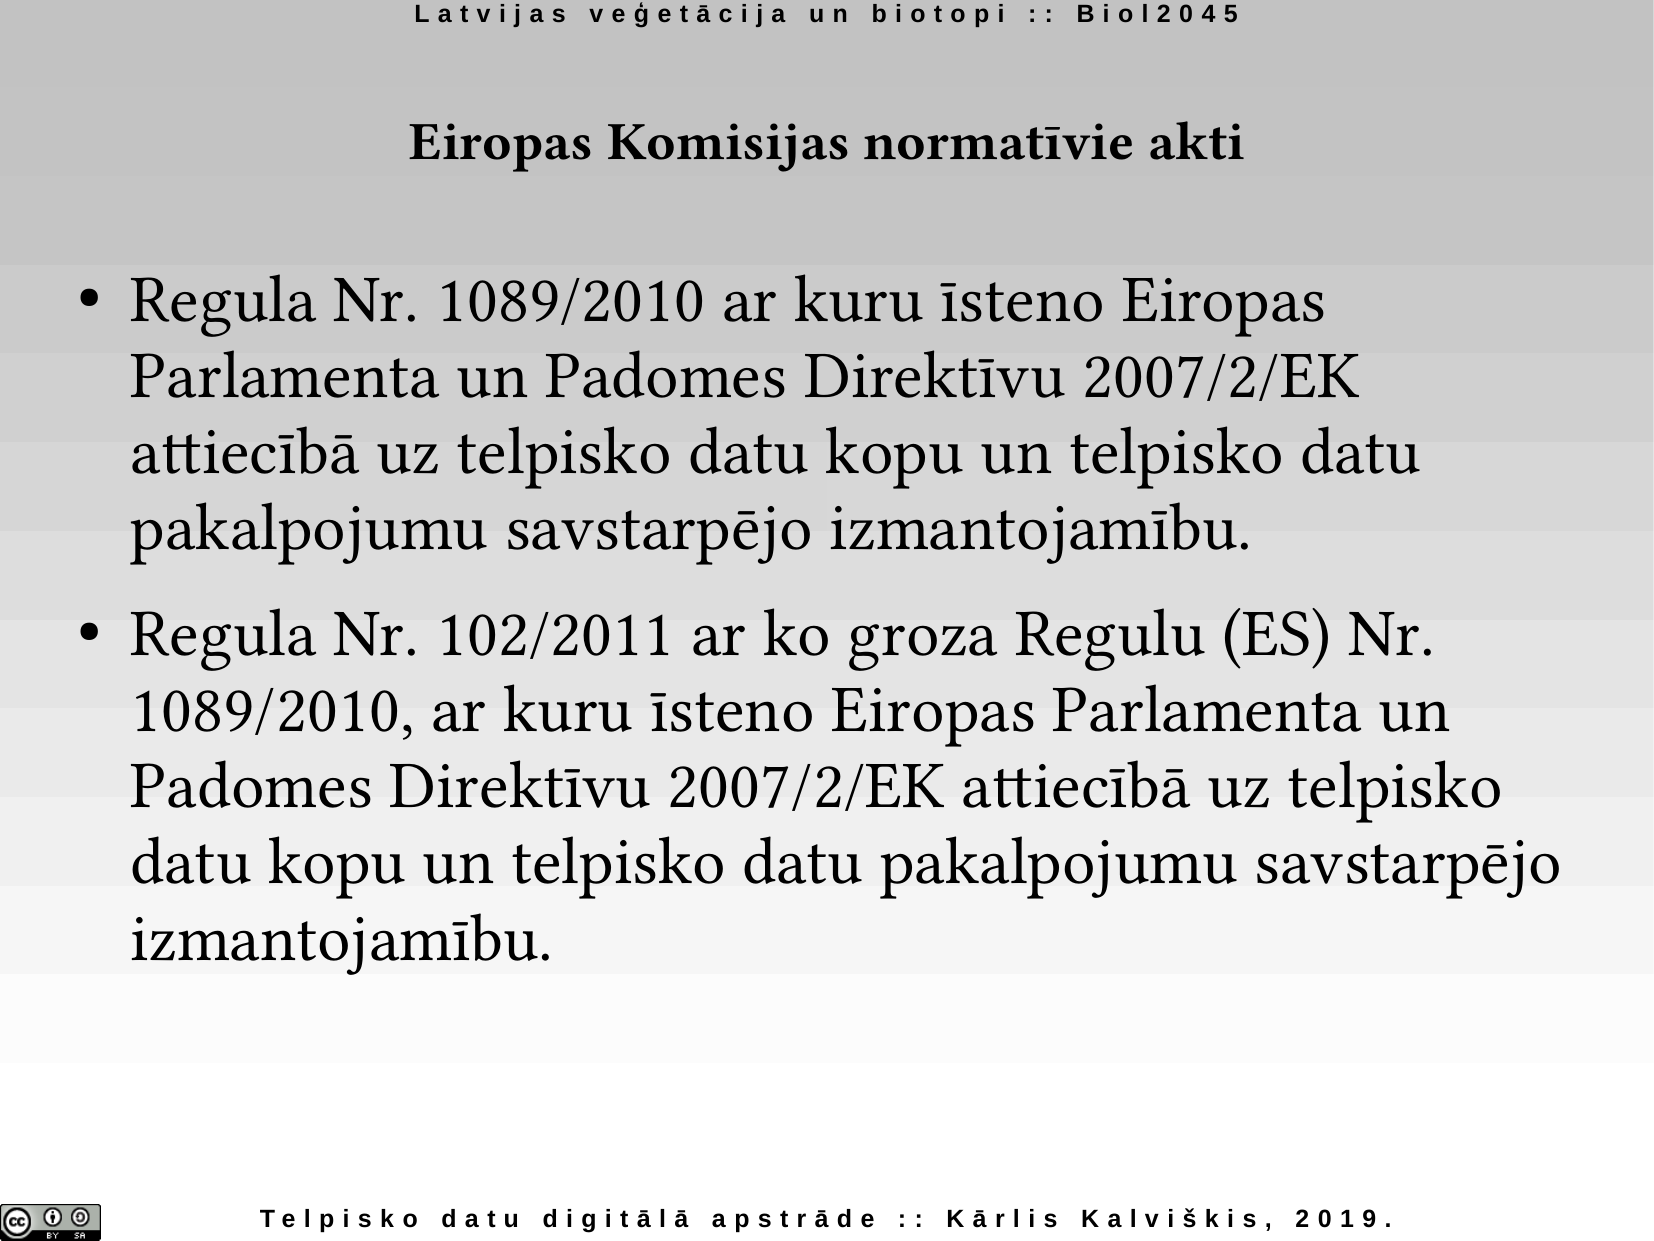

# Eiropas Komisijas normatīvie akti
Regula Nr. 1089/2010 ar kuru īsteno Eiropas Parlamenta un Padomes Direktīvu 2007/2/EK attiecībā uz telpisko datu kopu un telpisko datu pakalpojumu savstarpējo izmantojamību.
Regula Nr. 102/2011 ar ko groza Regulu (ES) Nr. 1089/2010, ar kuru īsteno Eiropas Parlamenta un Padomes Direktīvu 2007/2/EK attiecībā uz telpisko datu kopu un telpisko datu pakalpojumu savstarpējo izmantojamību.